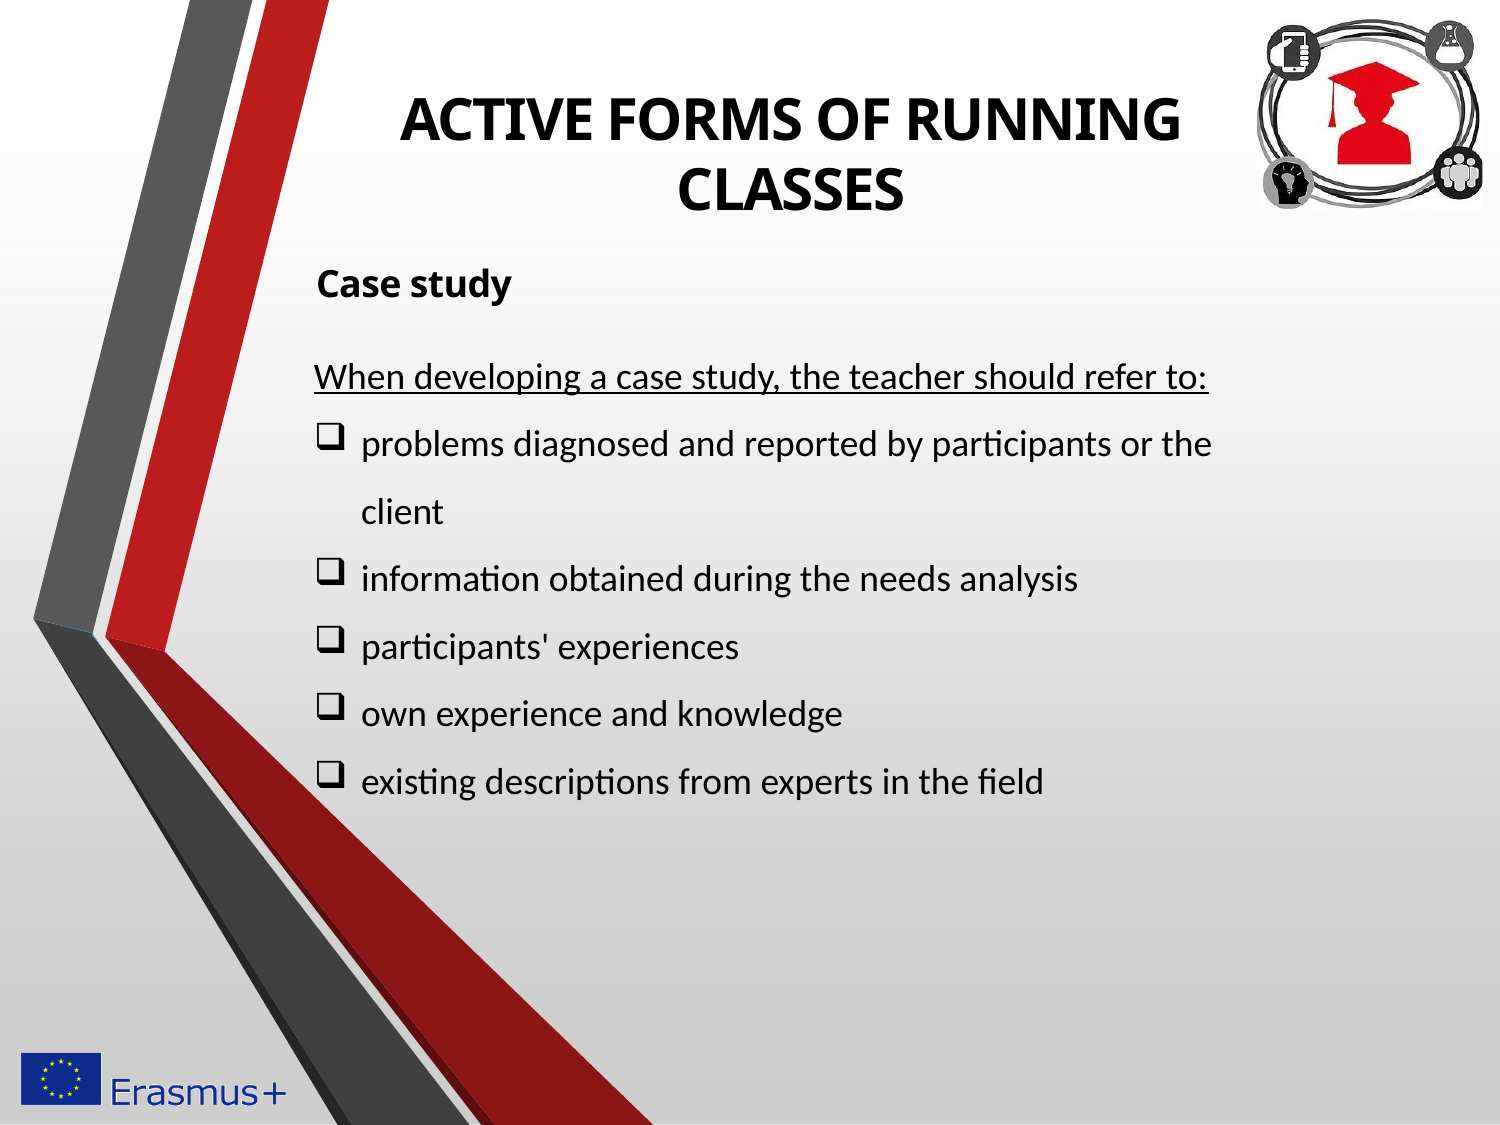

ACTIVE FORMS OF RUNNING CLASSES
Case study
When developing a case study, the teacher should refer to:
problems diagnosed and reported by participants or the client
information obtained during the needs analysis
participants' experiences
own experience and knowledge
existing descriptions from experts in the field